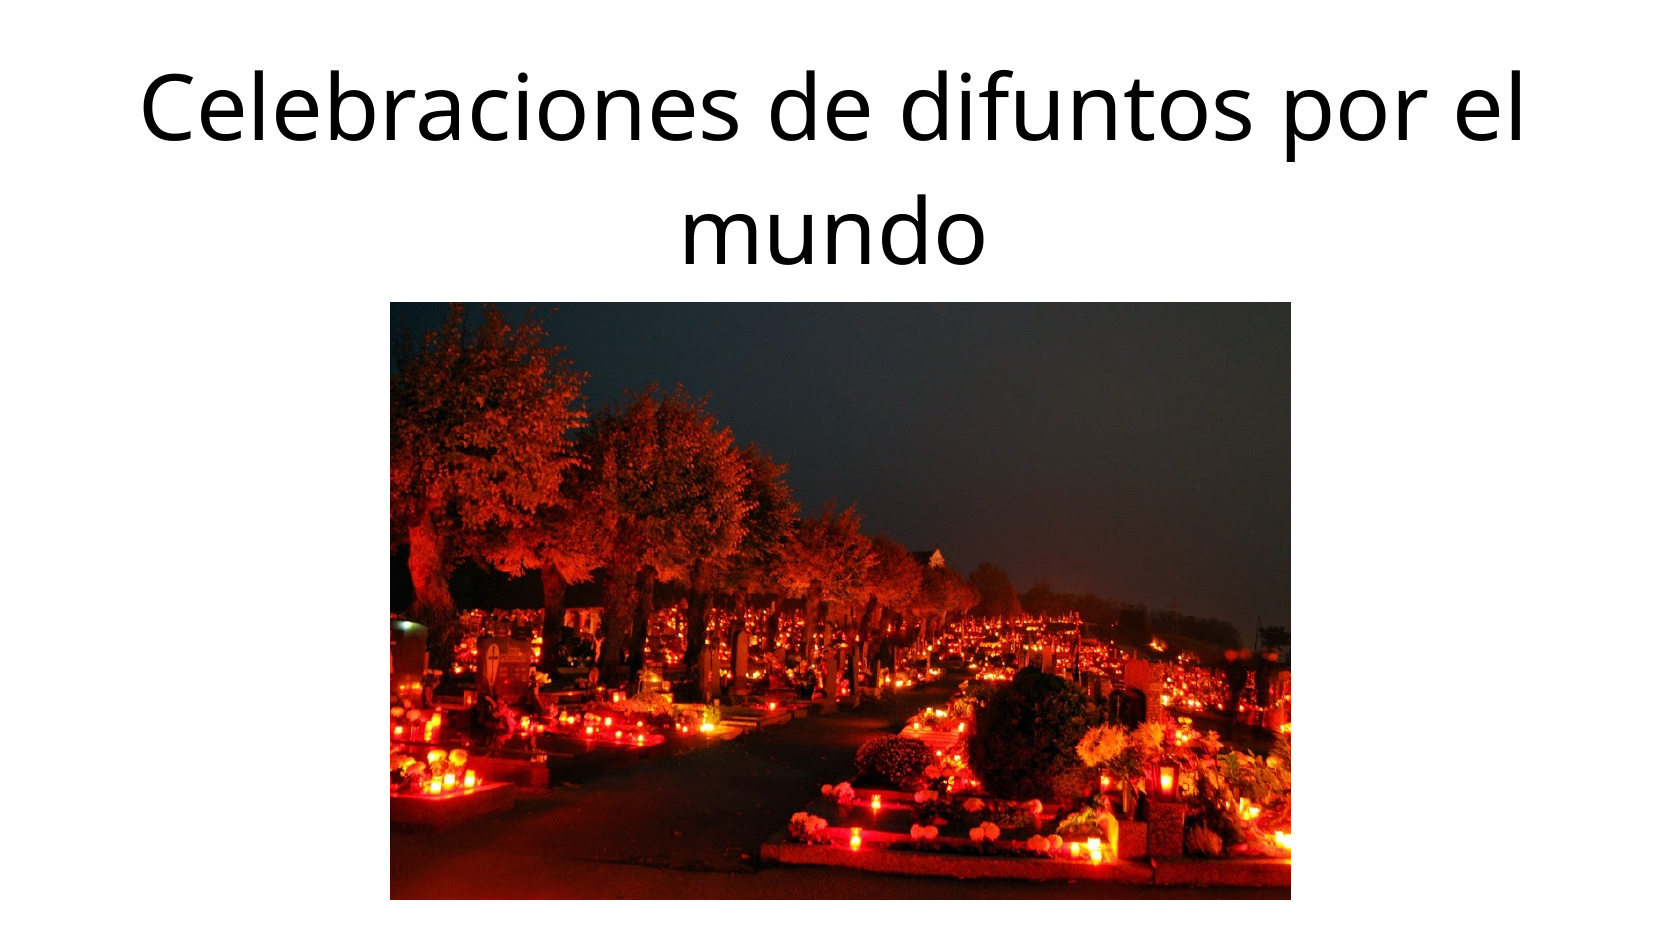

# Celebraciones de difuntos por el mundo